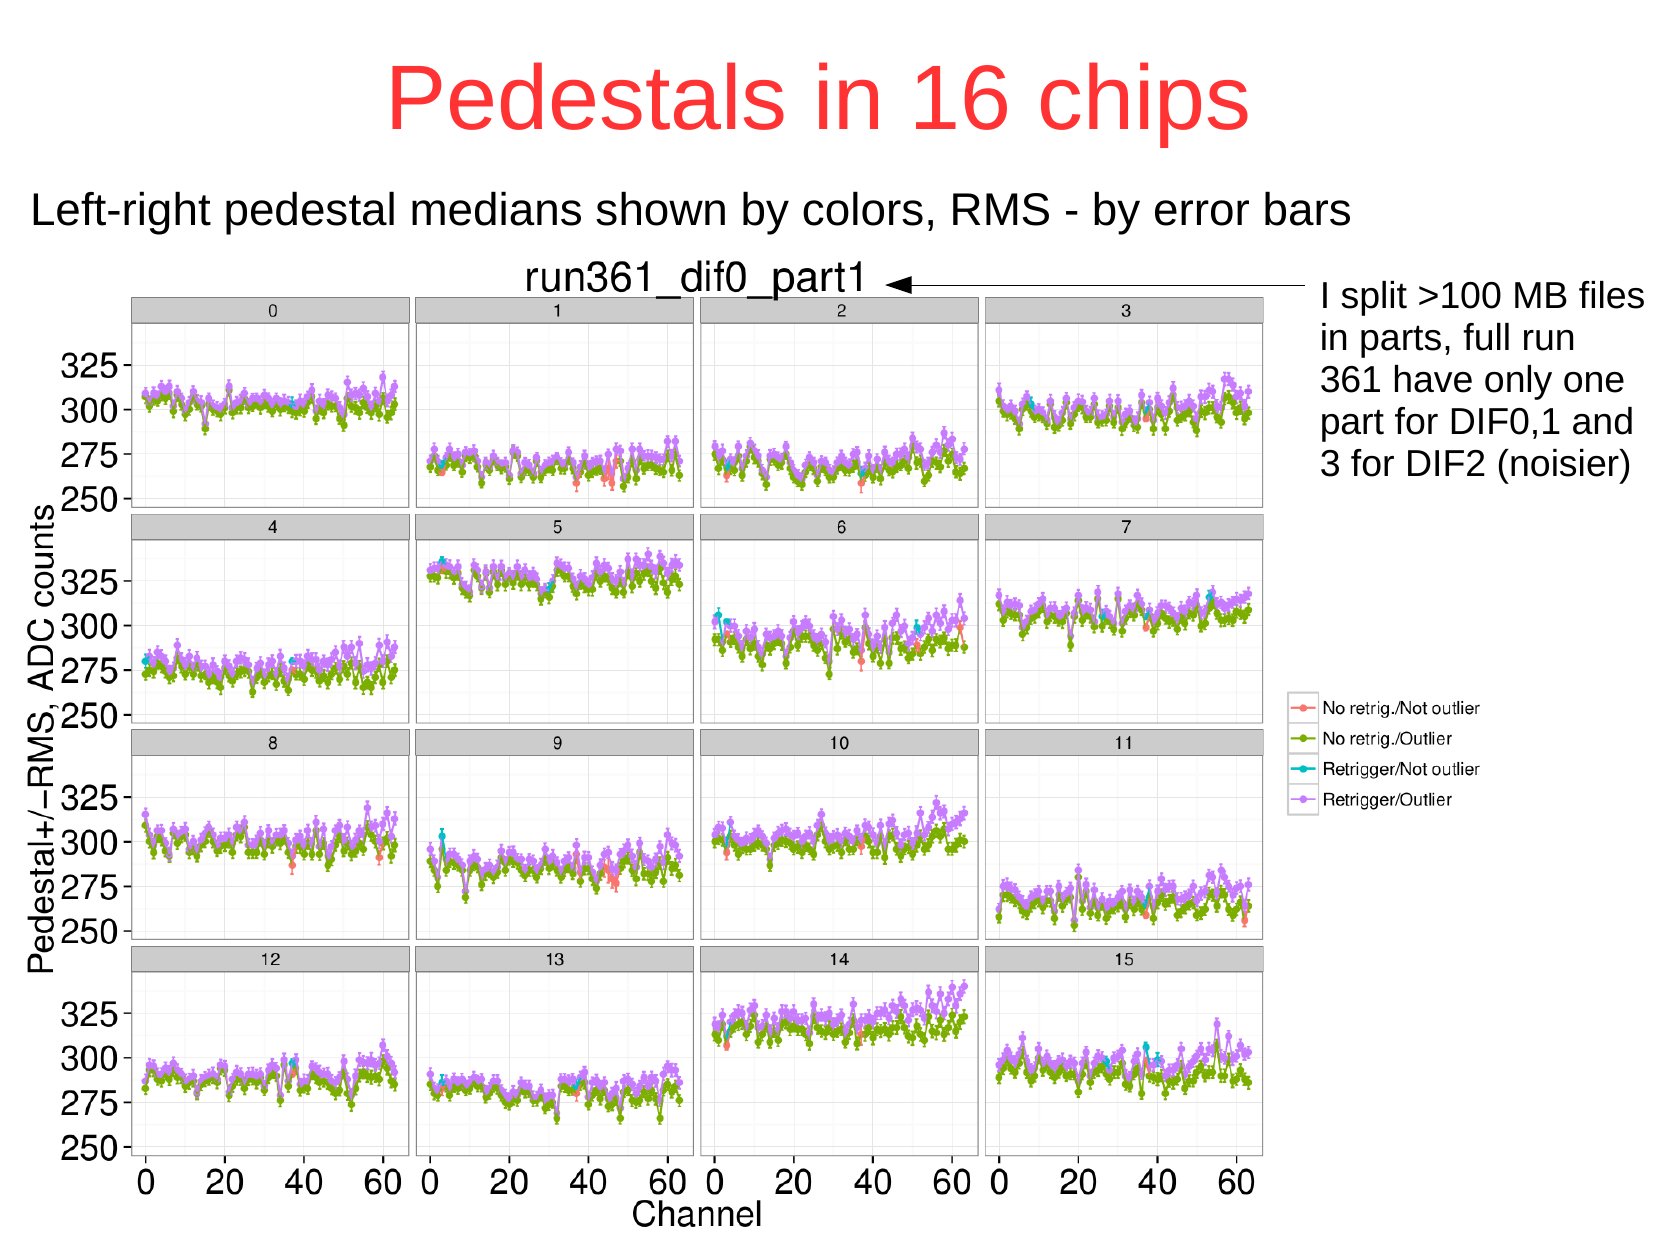

Pedestals in 16 chips
# Left-right pedestal medians shown by colors, RMS - by error bars
I split >100 MB files in parts, full run 361 have only one part for DIF0,1 and 3 for DIF2 (noisier)